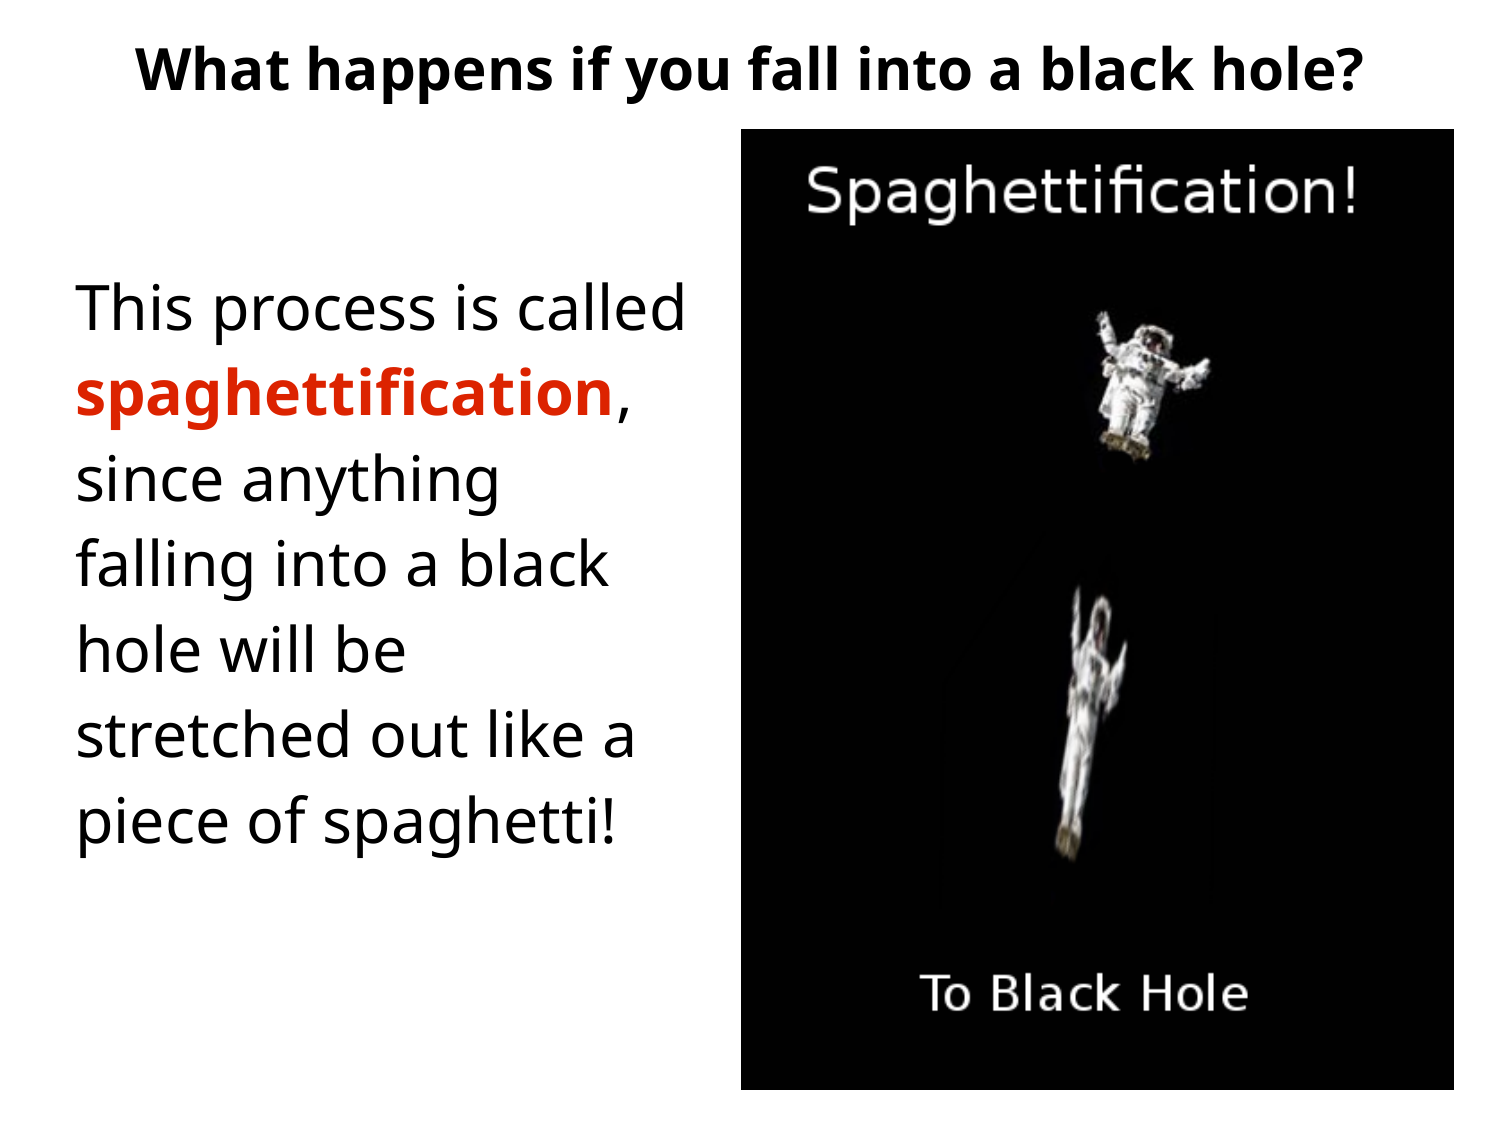

# What happens if you fall into a black hole?
This process is called spaghettification, since anything falling into a black hole will be stretched out like a piece of spaghetti!